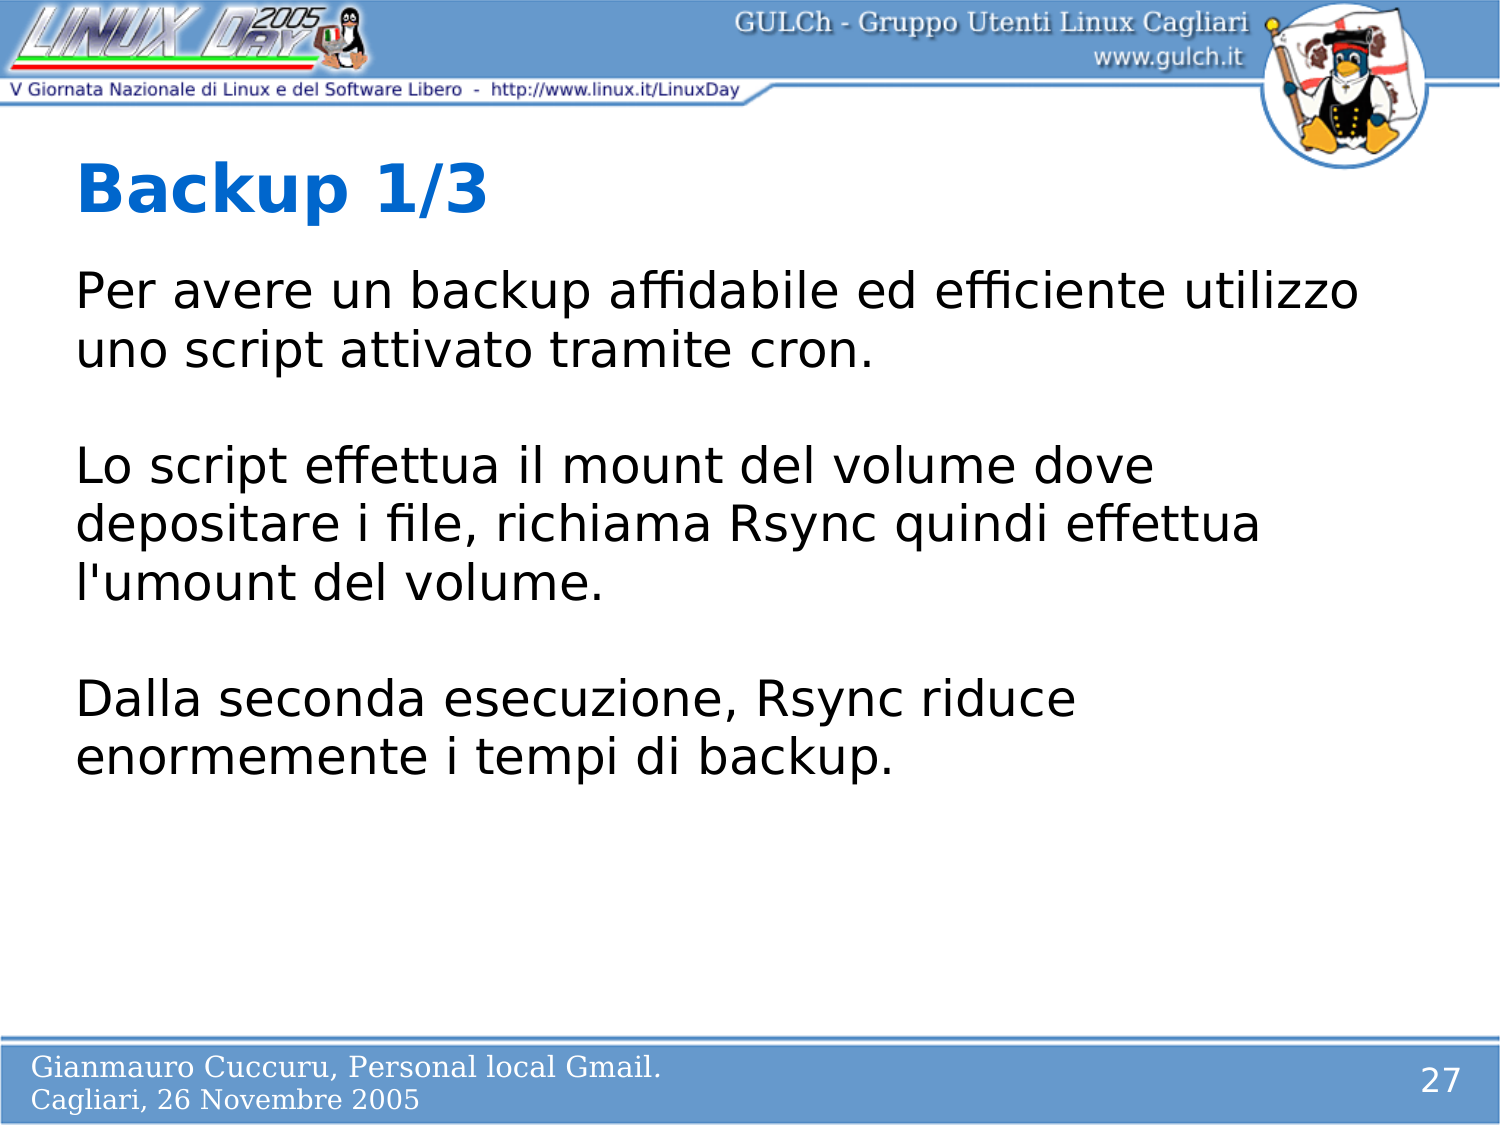

Backup 1/3
Per avere un backup affidabile ed efficiente utilizzo uno script attivato tramite cron.
Lo script effettua il mount del volume dove depositare i file, richiama Rsync quindi effettua l'umount del volume.
Dalla seconda esecuzione, Rsync riduce enormemente i tempi di backup.